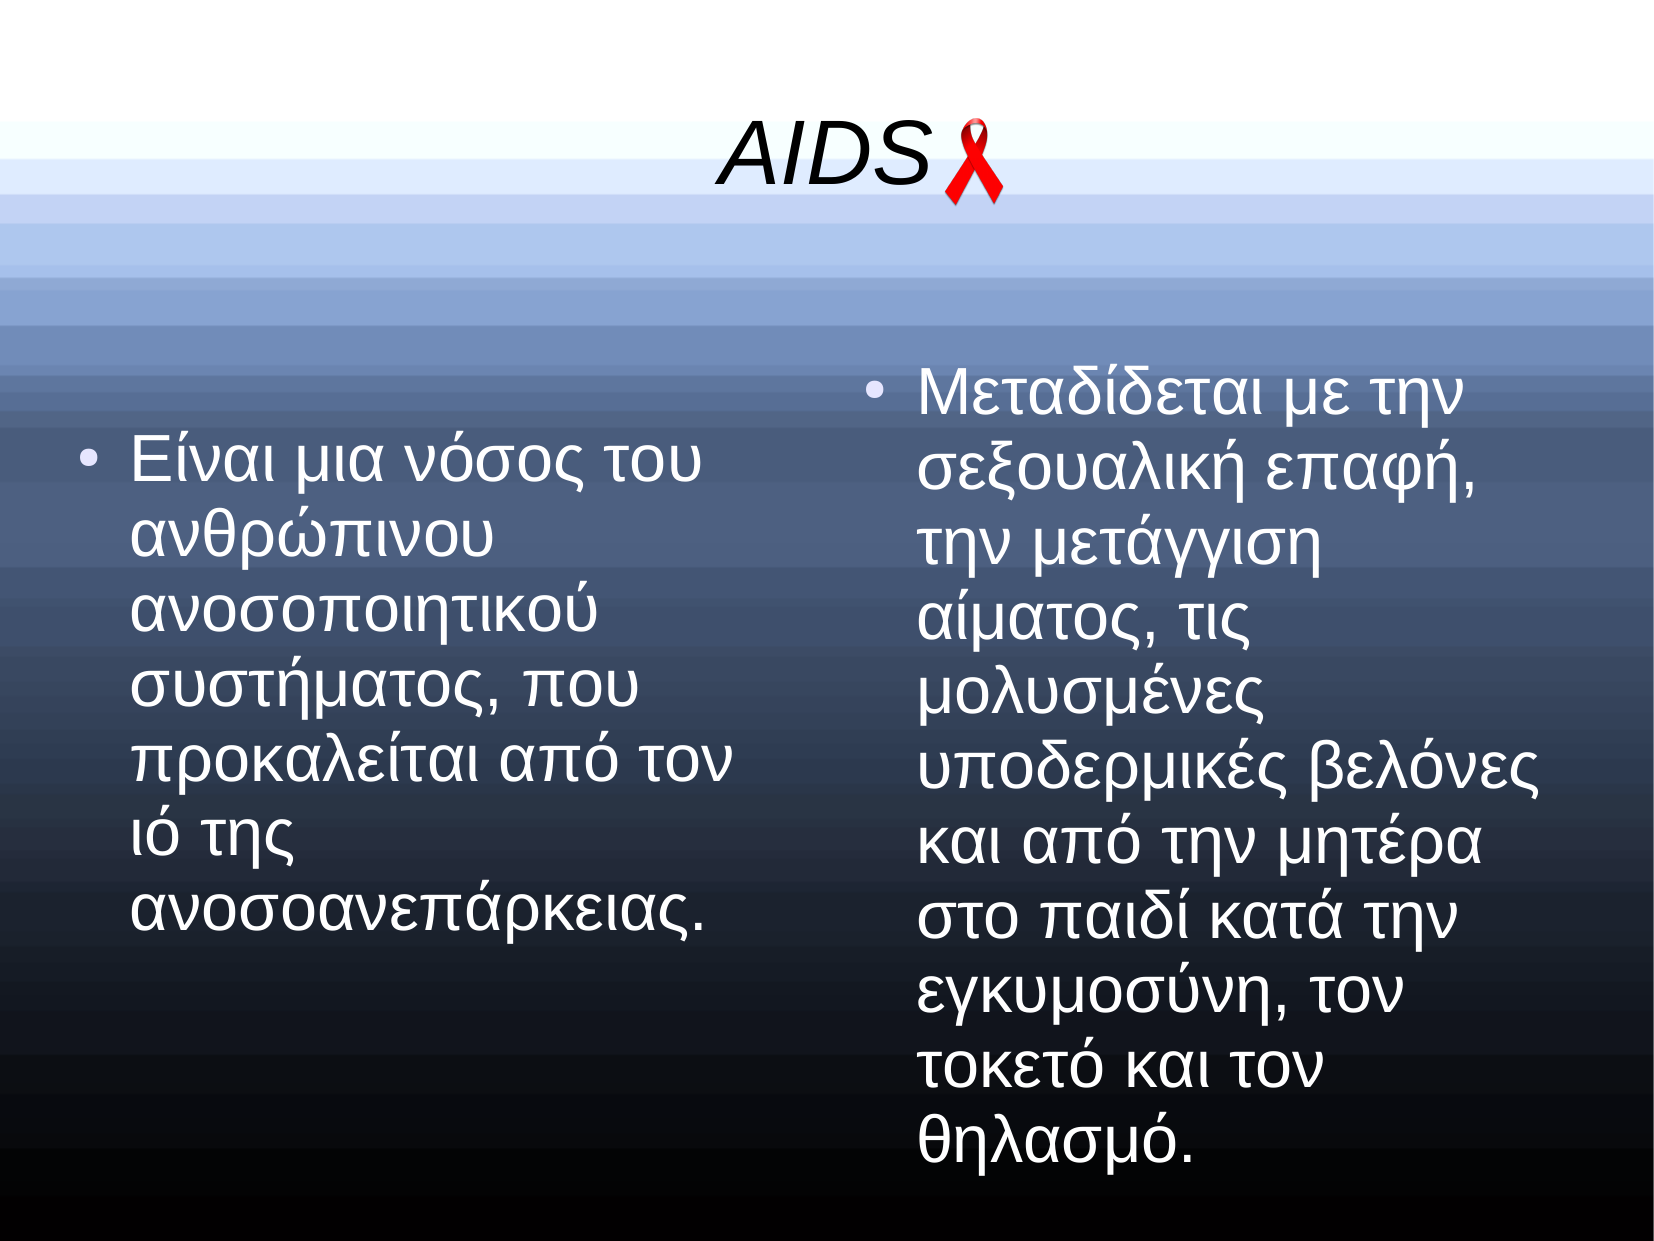

# AIDS
Είναι μια νόσος του ανθρώπινου ανοσοποιητικού συστήματος, που προκαλείται από τον ιό της ανοσοανεπάρκειας.
Μεταδίδεται με την σεξουαλική επαφή, την μετάγγιση αίματος, τις μολυσμένες υποδερμικές βελόνες και από την μητέρα στο παιδί κατά την εγκυμοσύνη, τον τοκετό και τον θηλασμό.